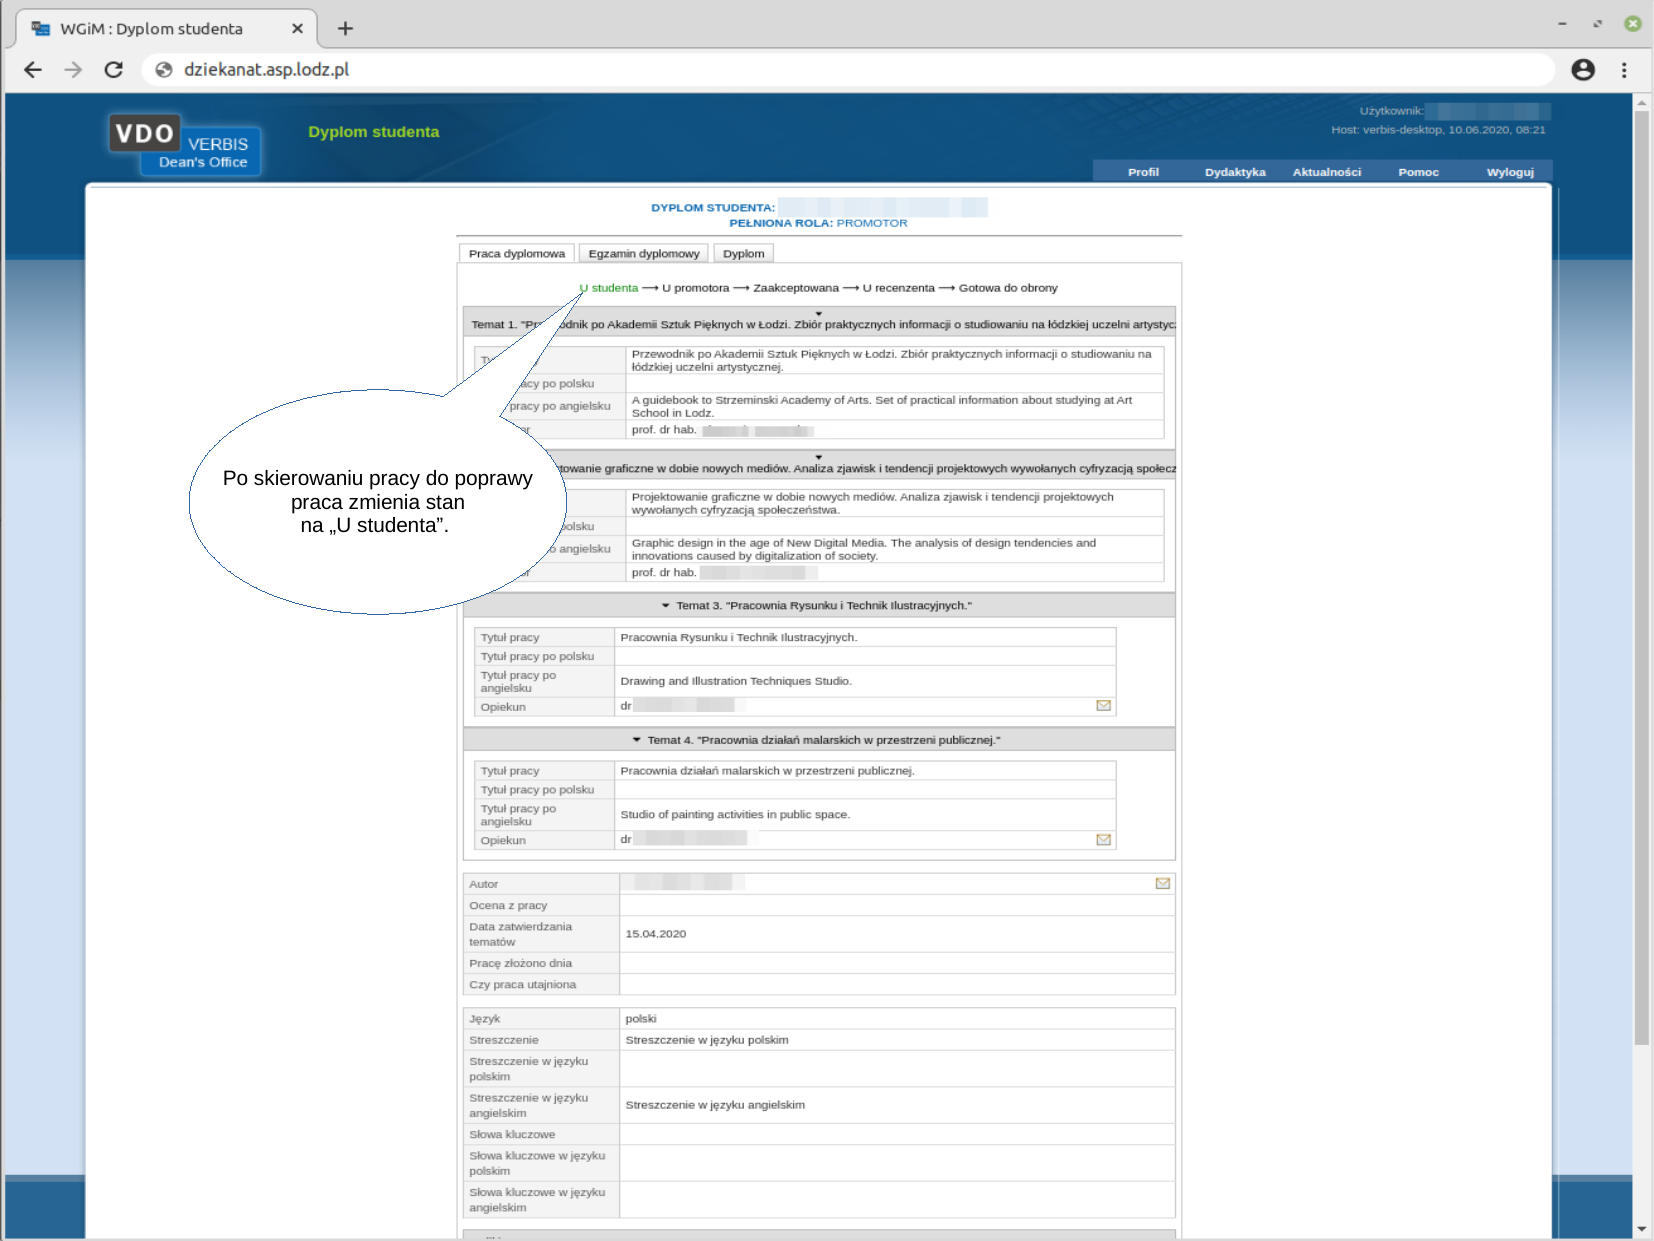

Po skierowaniu pracy do poprawy
 praca zmienia stan
na „U studenta”.